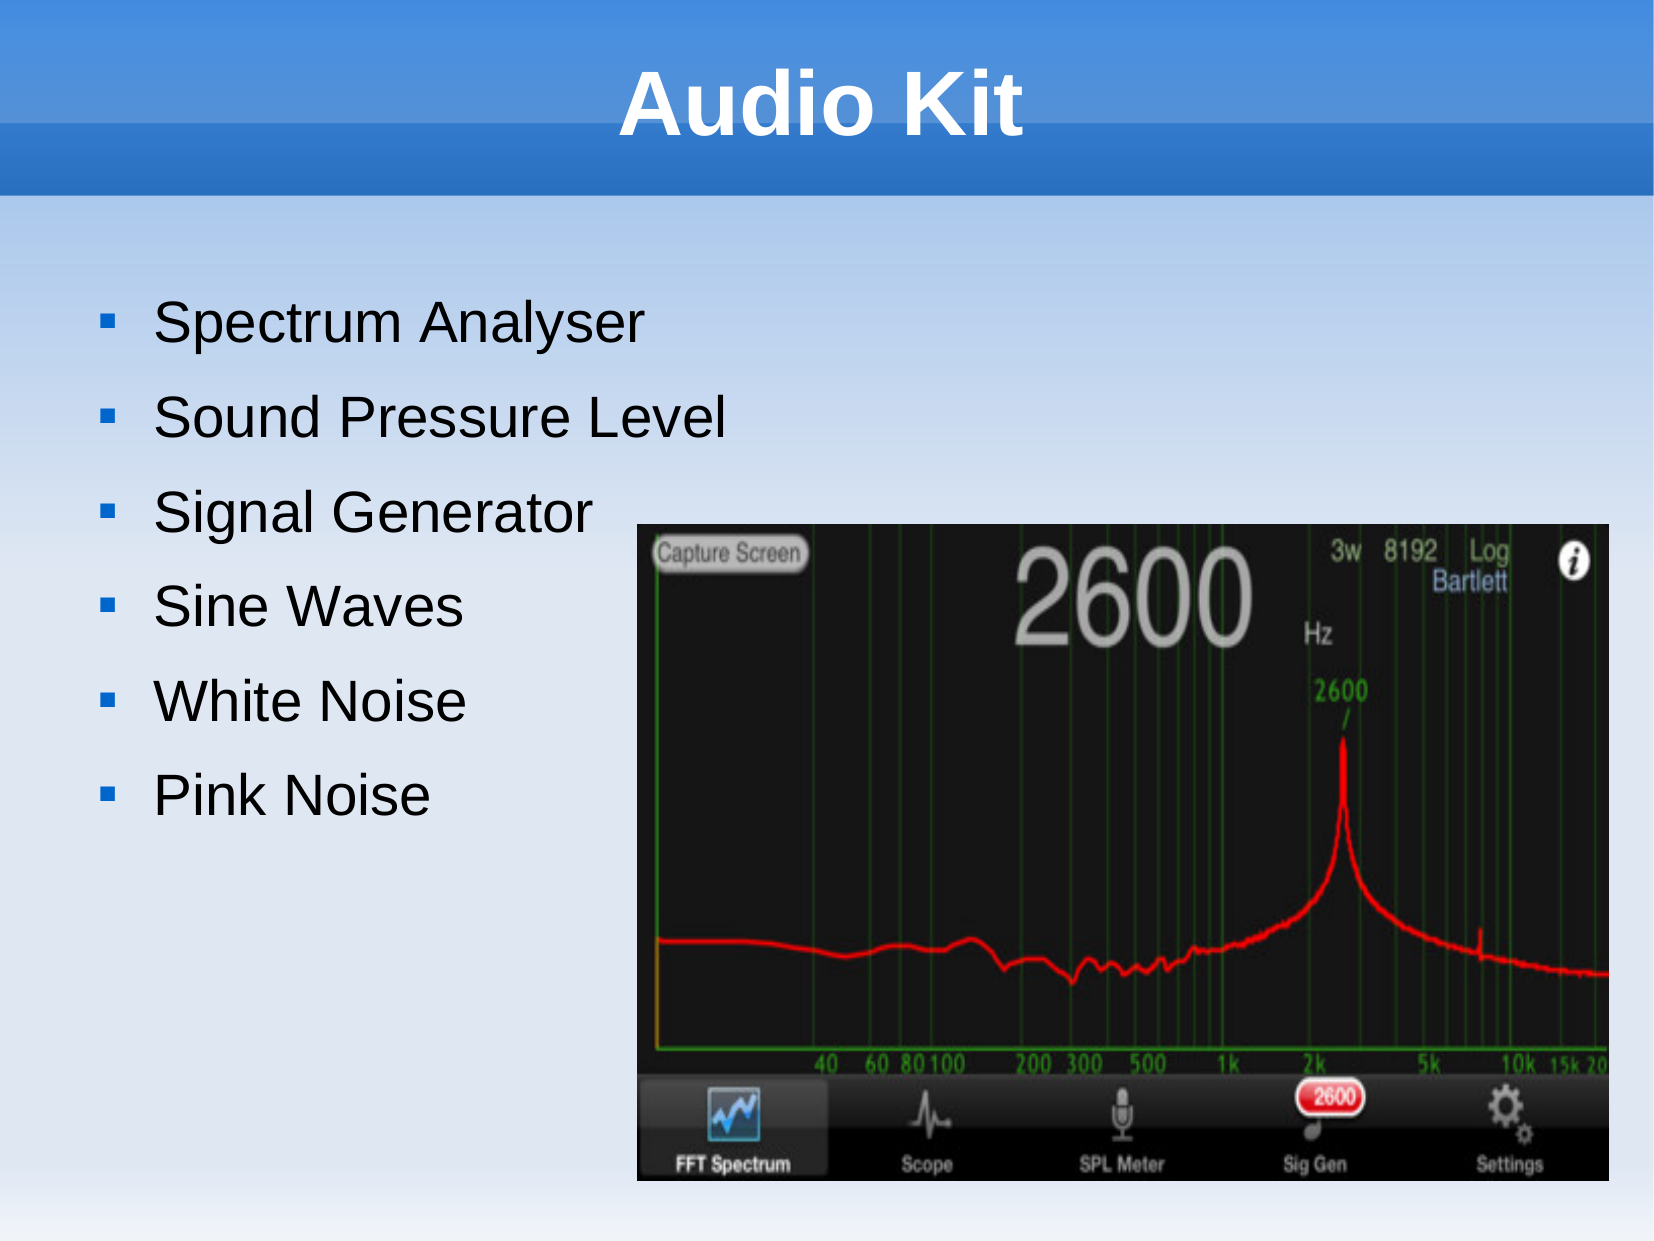

# Audio Kit
Spectrum Analyser
Sound Pressure Level
Signal Generator
Sine Waves
White Noise
Pink Noise